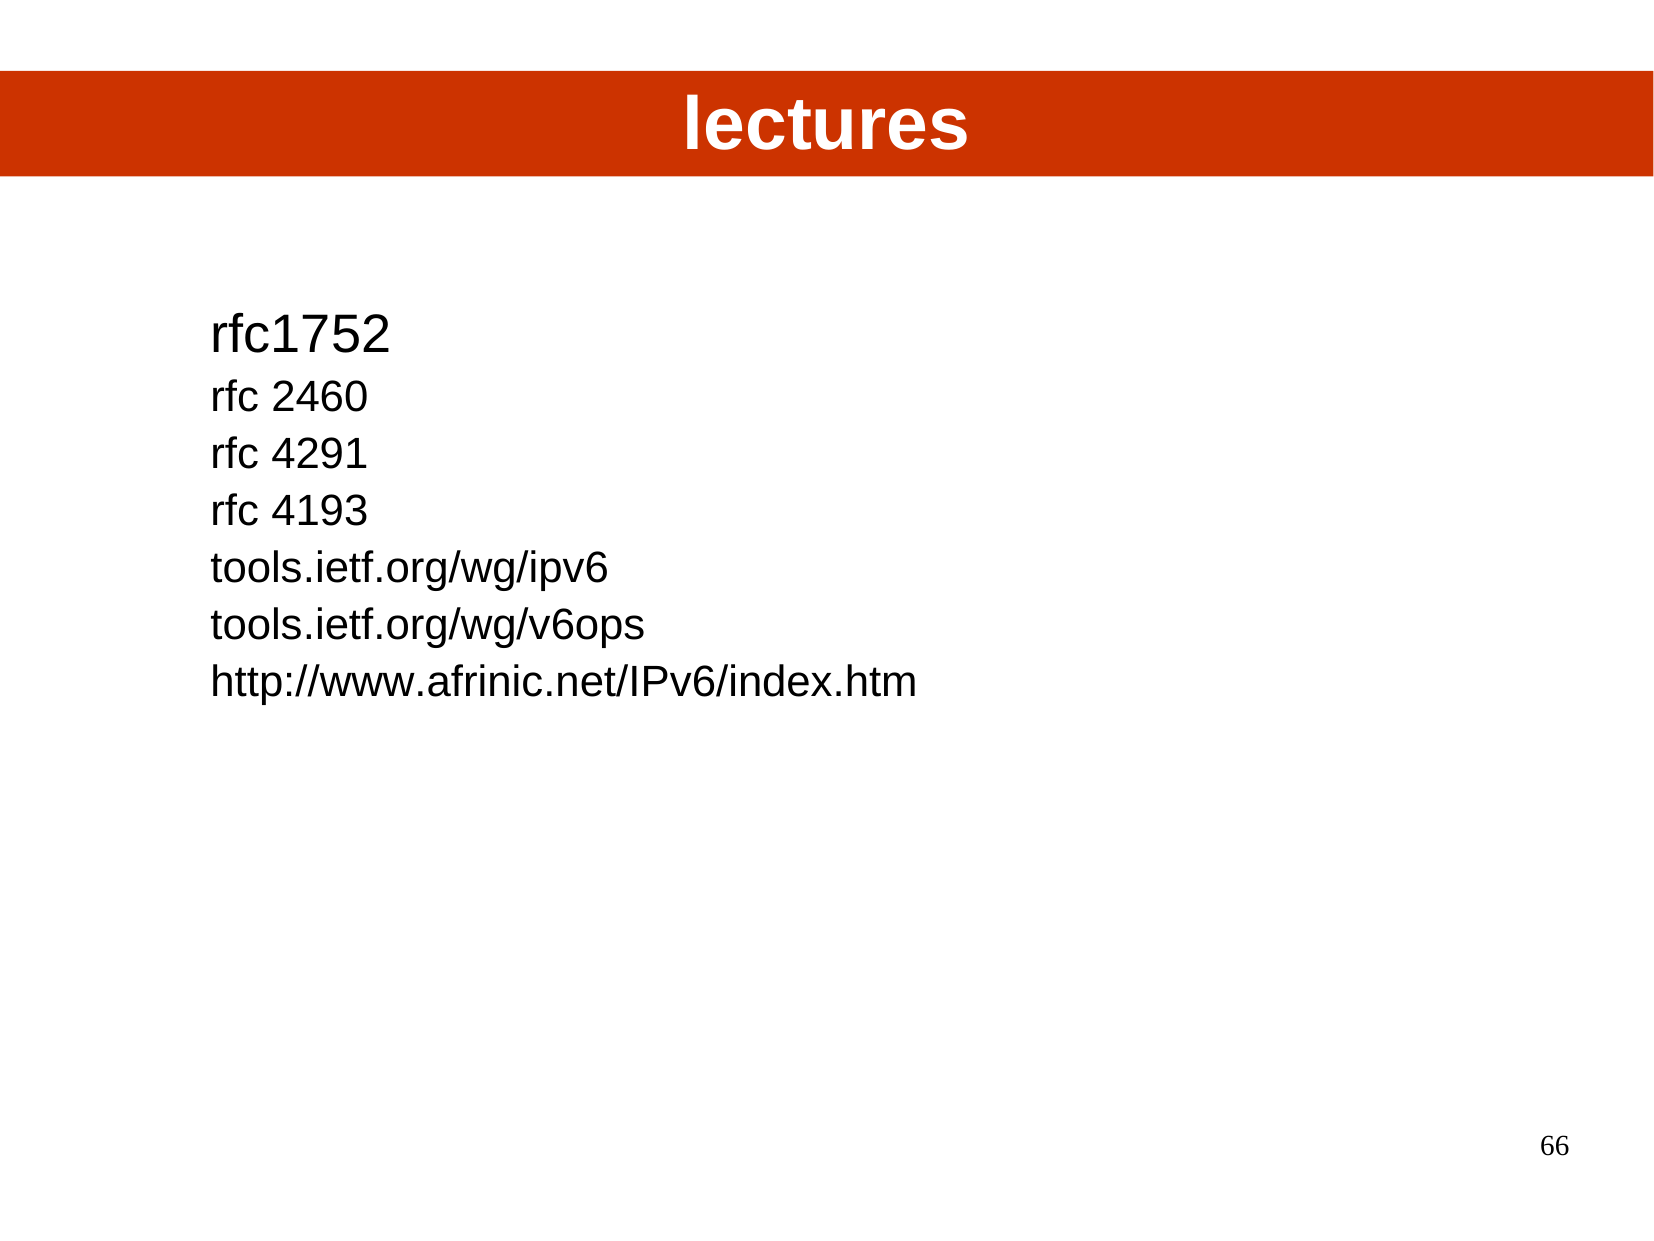

# lectures
rfc1752
rfc 2460
rfc 4291
rfc 4193
tools.ietf.org/wg/ipv6
tools.ietf.org/wg/v6ops
http://www.afrinic.net/IPv6/index.htm